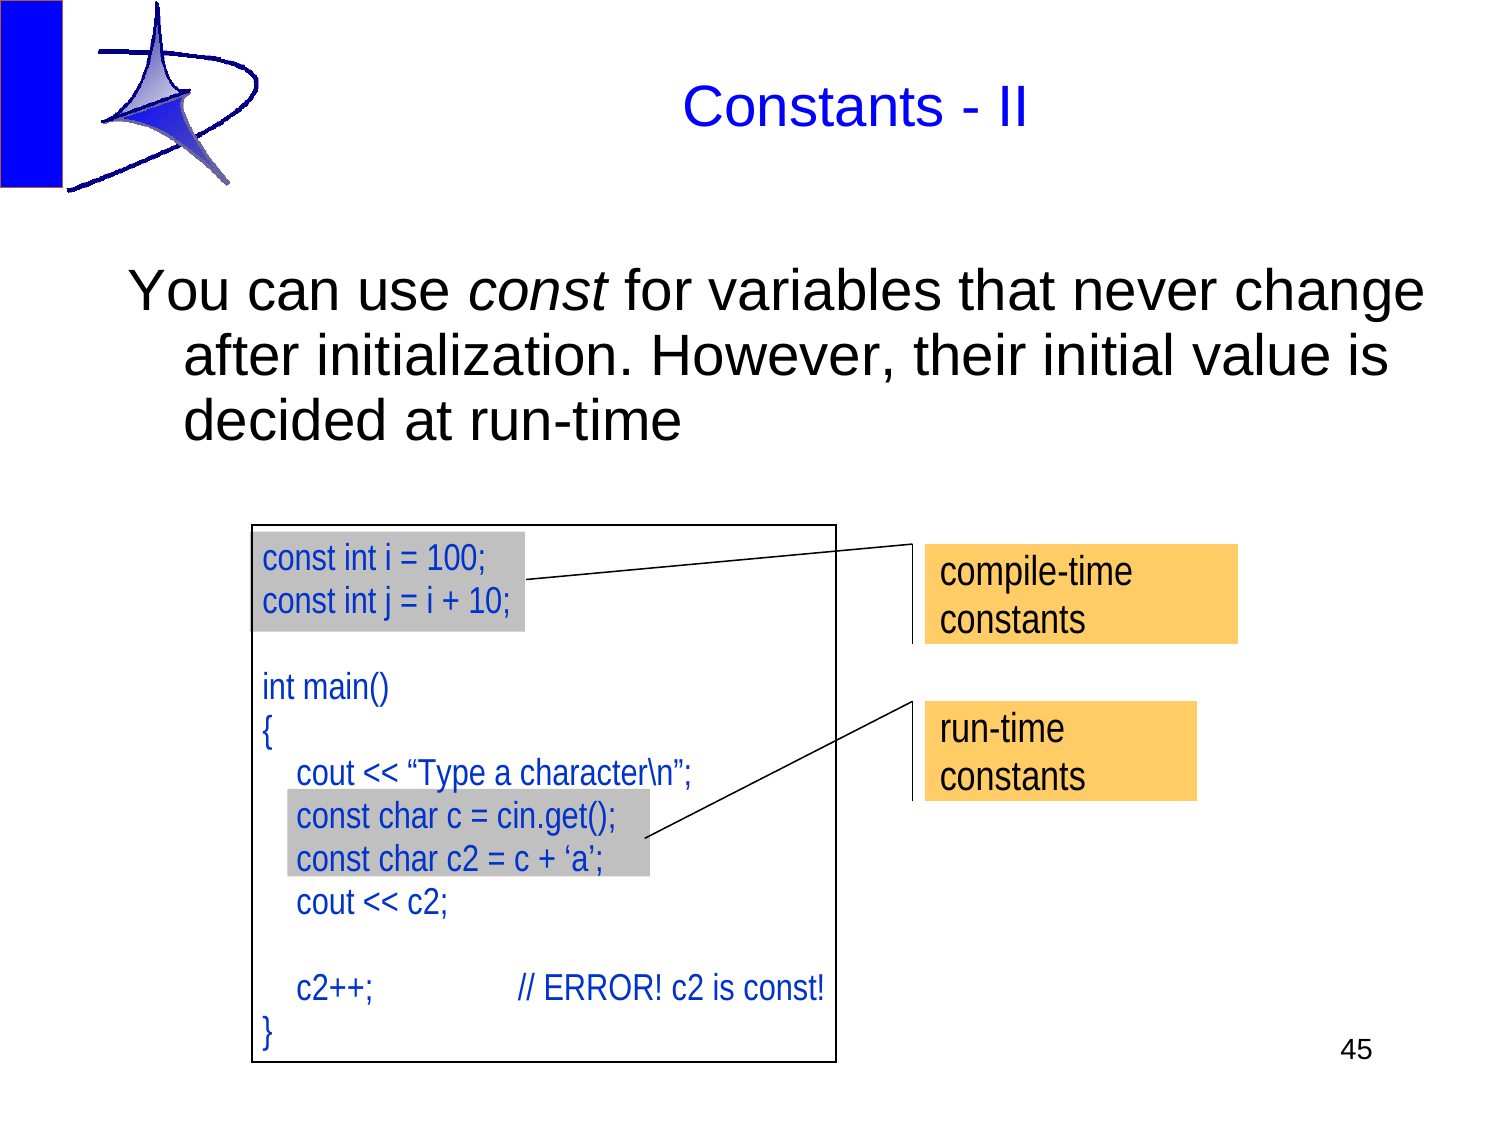

# Constants - II
You can use const for variables that never change after initialization. However, their initial value is decided at run-time
const int i = 100;
const int j = i + 10;
int main()
{
 cout << “Type a character\n”;
 const char c = cin.get();
 const char c2 = c + ‘a’;
 cout << c2;
 c2++; // ERROR! c2 is const!
}
compile-time
constants
run-time
constants
45